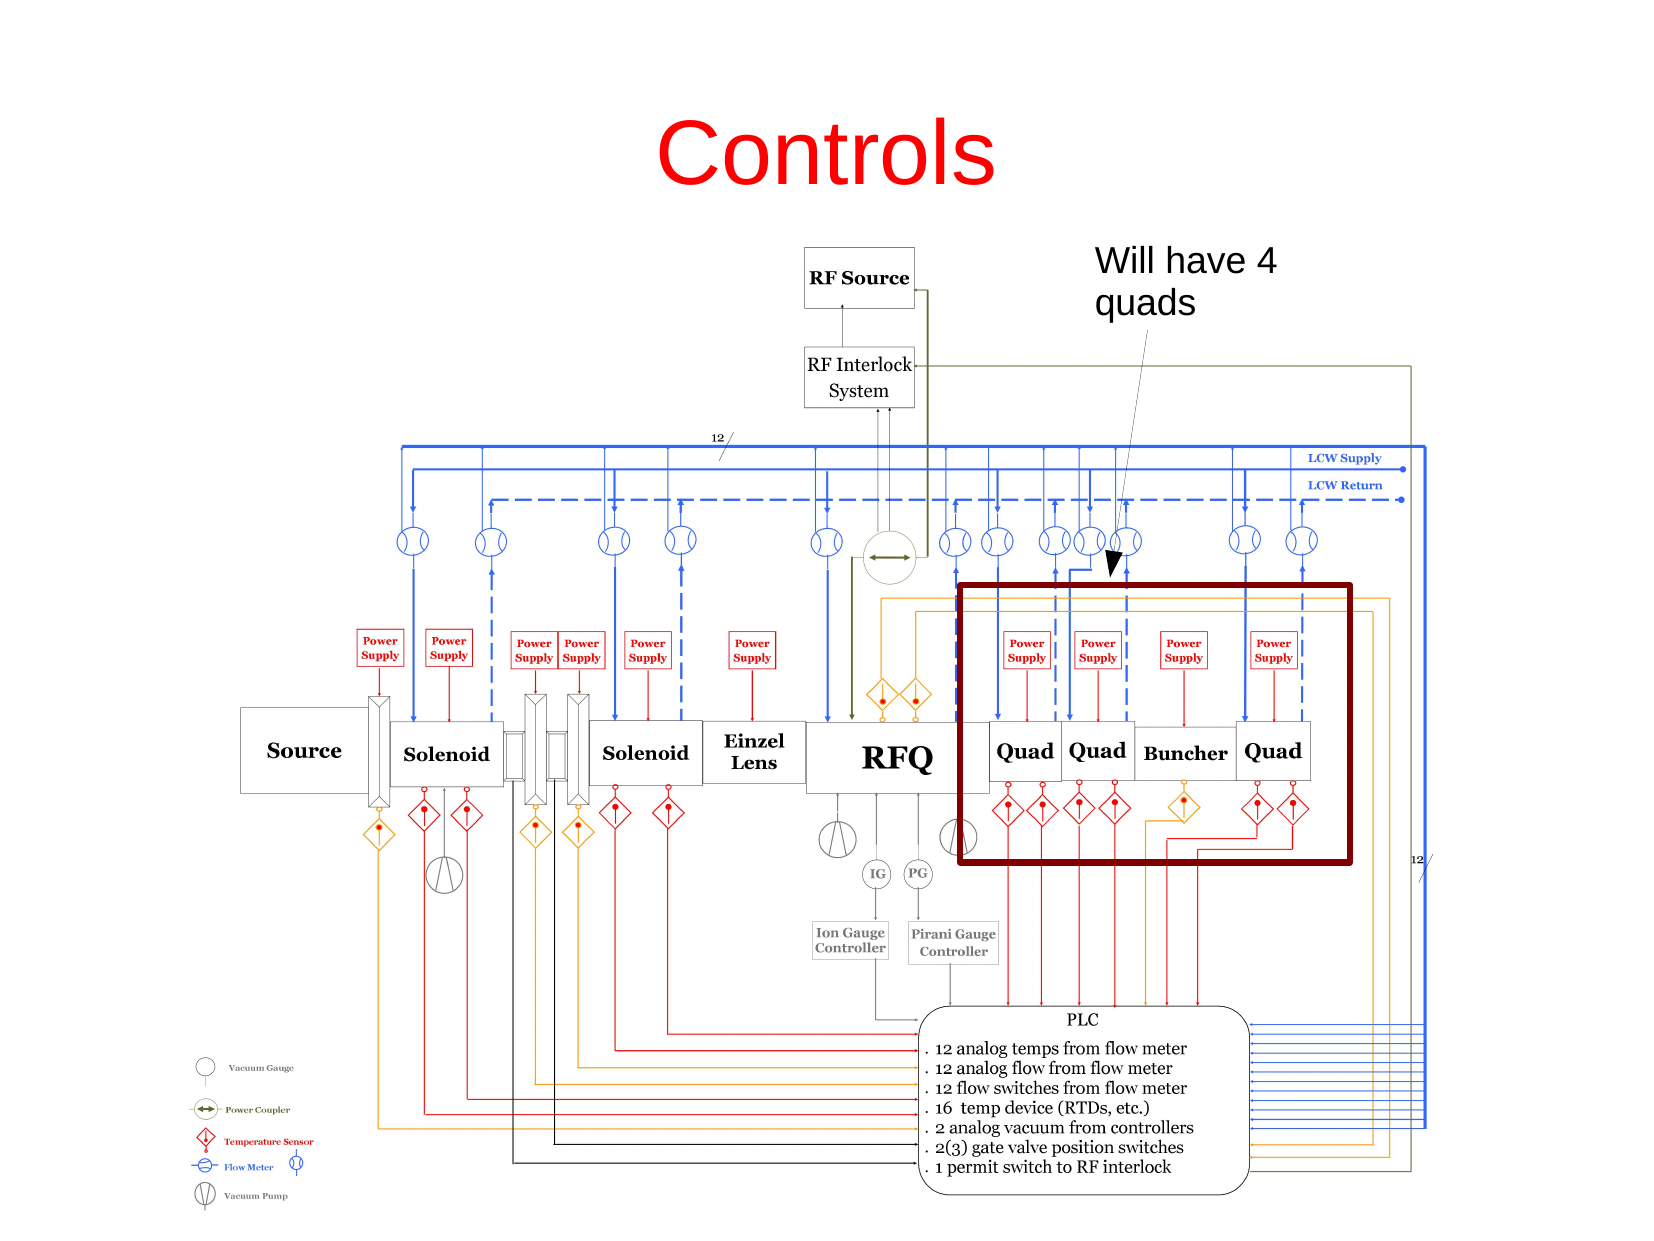

# Controls
Will have 4 quads
In flux